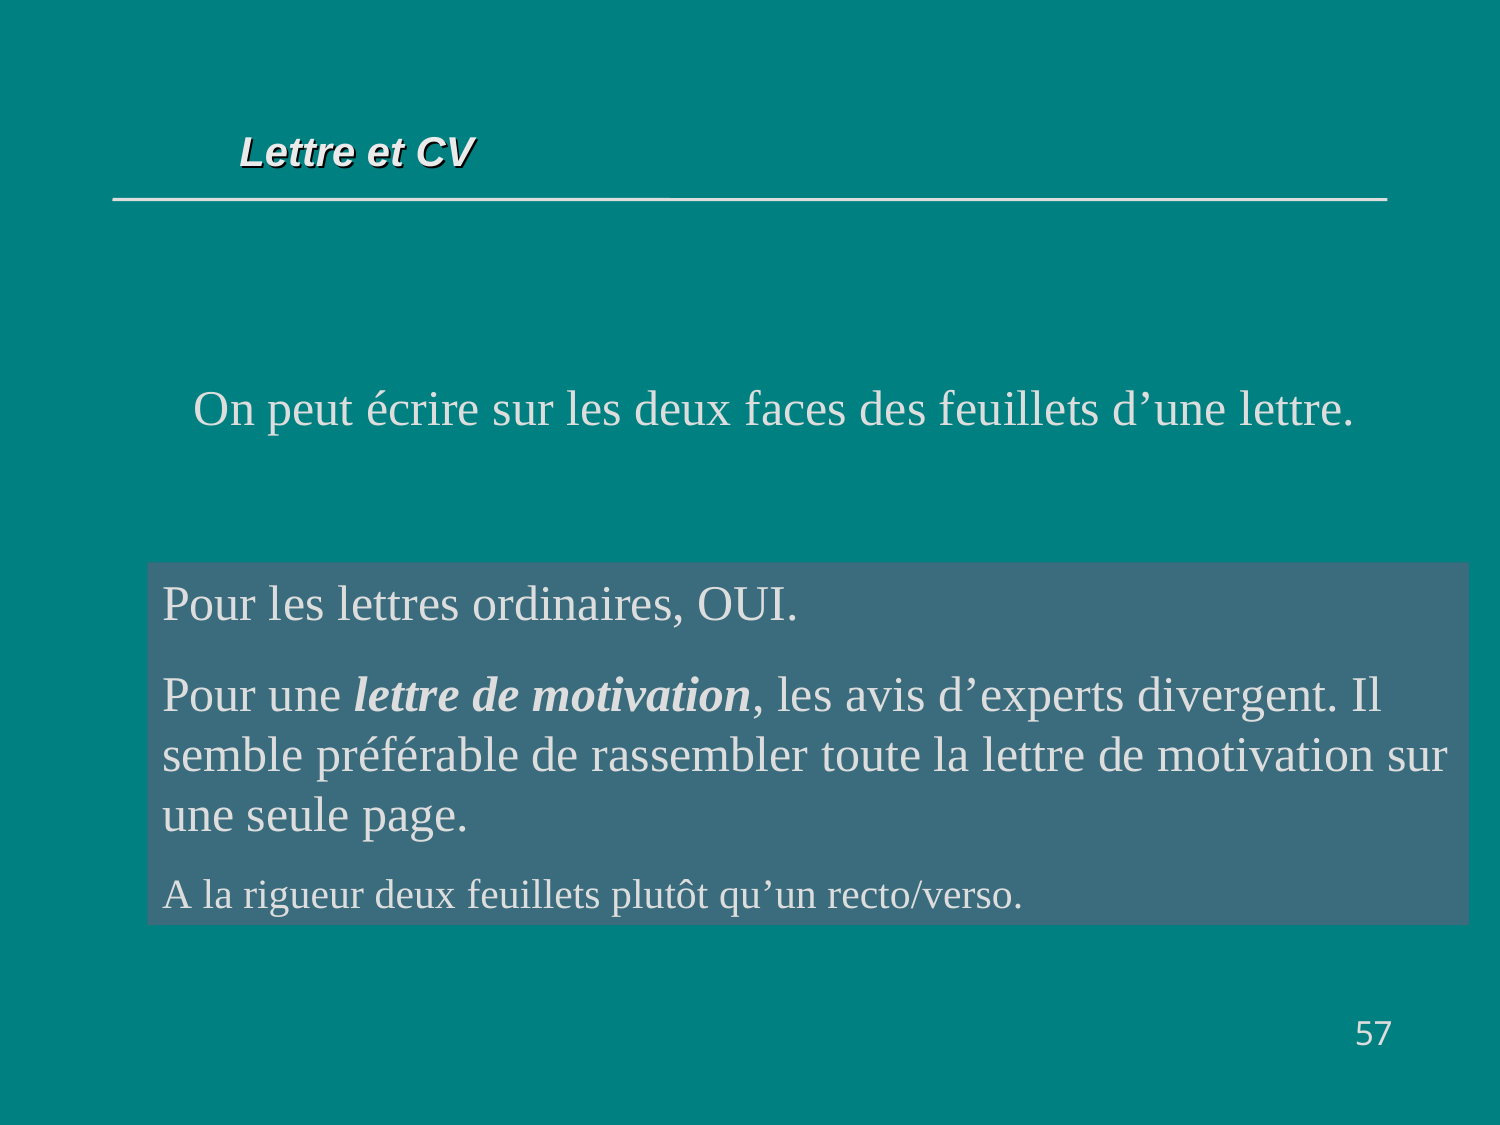

Lettre et CV
On peut écrire sur les deux faces des feuillets d’une lettre.
V/F
Pour les lettres ordinaires, OUI.
Pour une lettre de motivation, les avis d’experts divergent. Il semble préférable de rassembler toute la lettre de motivation sur une seule page.
A la rigueur deux feuillets plutôt qu’un recto/verso.
57